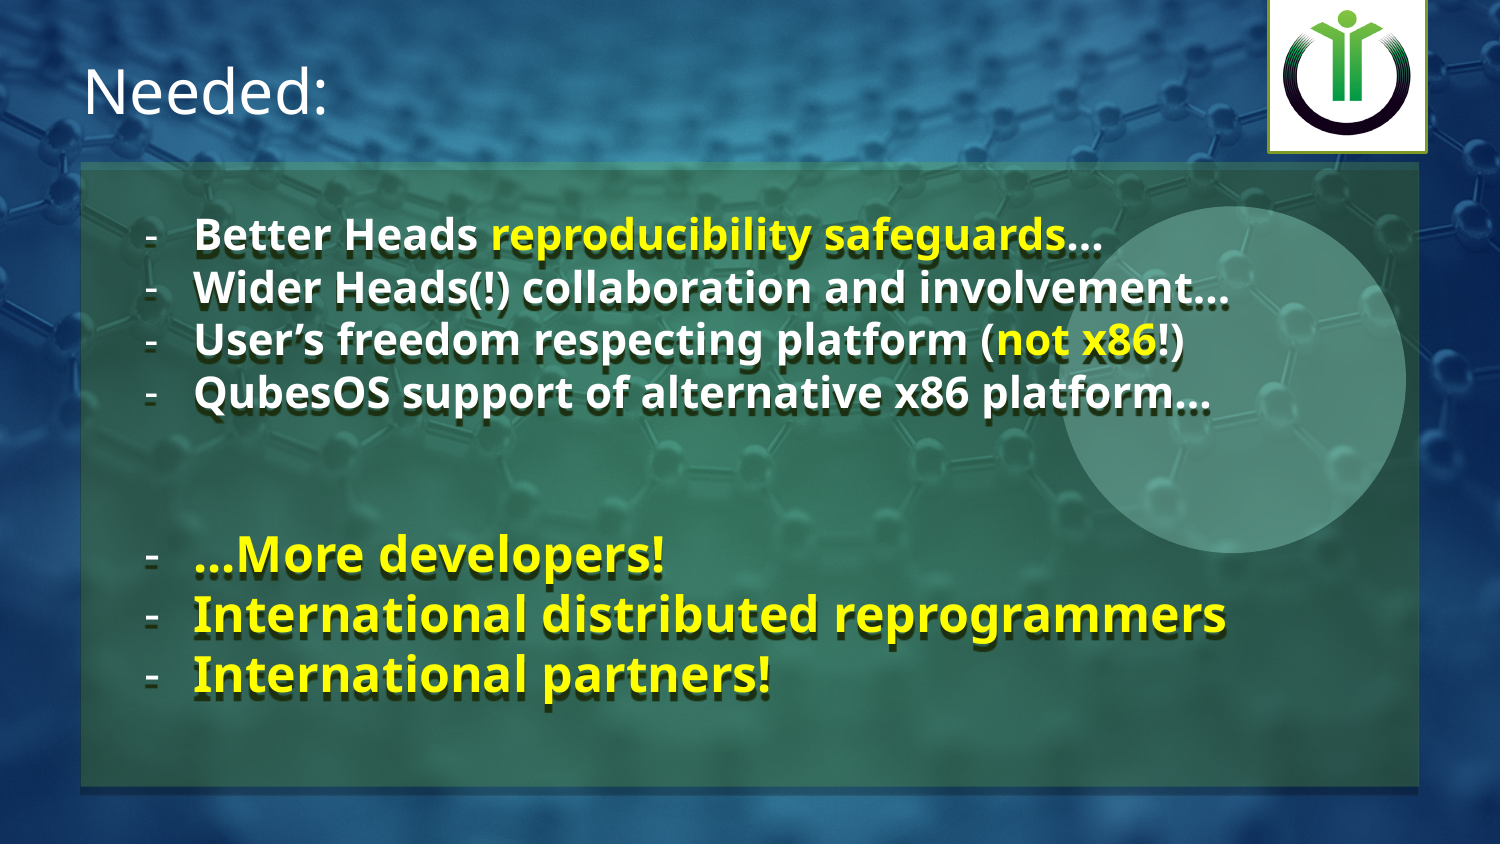

Needed:
Better Heads reproducibility safeguards...
Wider Heads(!) collaboration and involvement...
User’s freedom respecting platform (not x86!)
QubesOS support of alternative x86 platform…
...More developers!
International distributed reprogrammers
International partners!